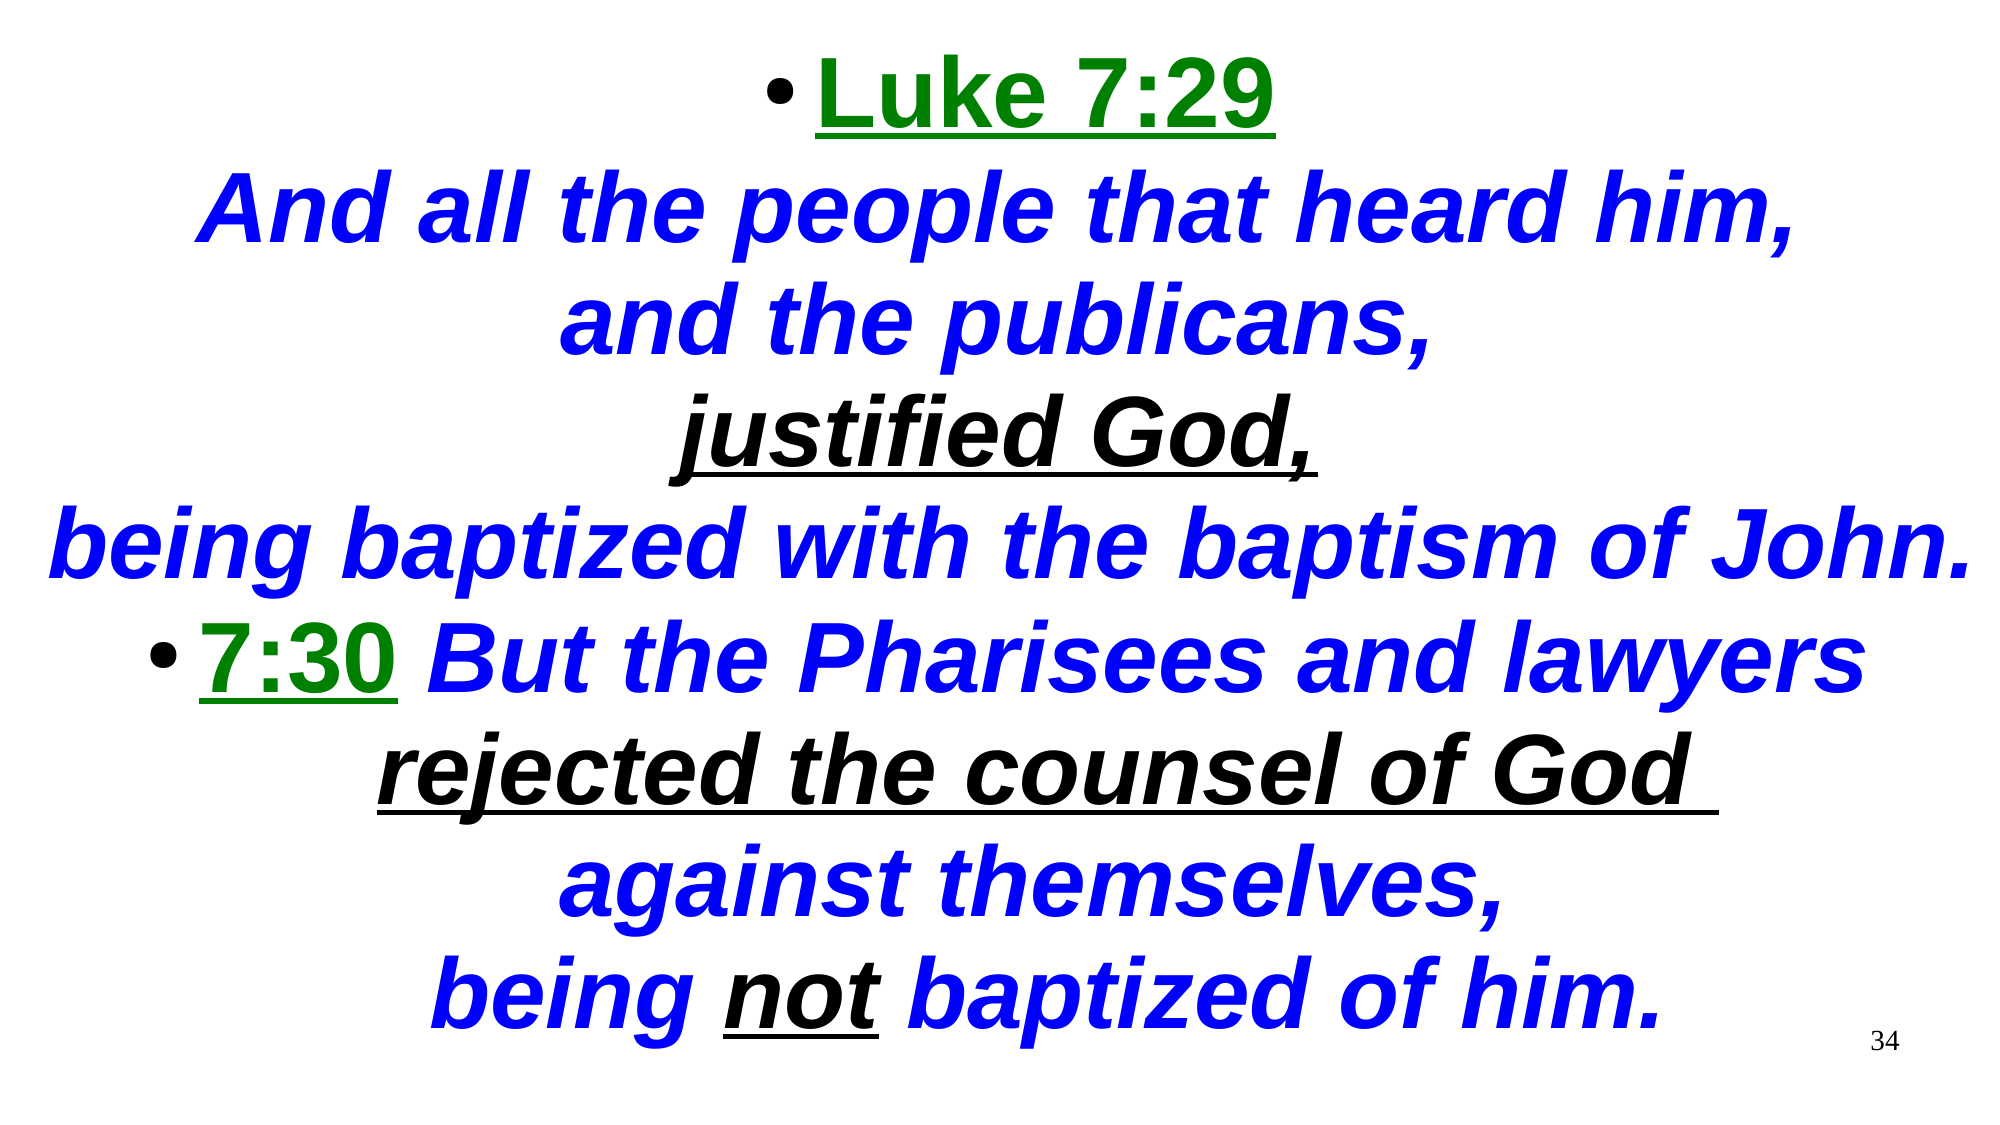

# Luke 7:29
And all the people that heard him,
and the publicans,
justified God,
being baptized with the baptism of John.
7:30 But the Pharisees and lawyers
rejected the counsel of God
against themselves,
being not baptized of him.
34